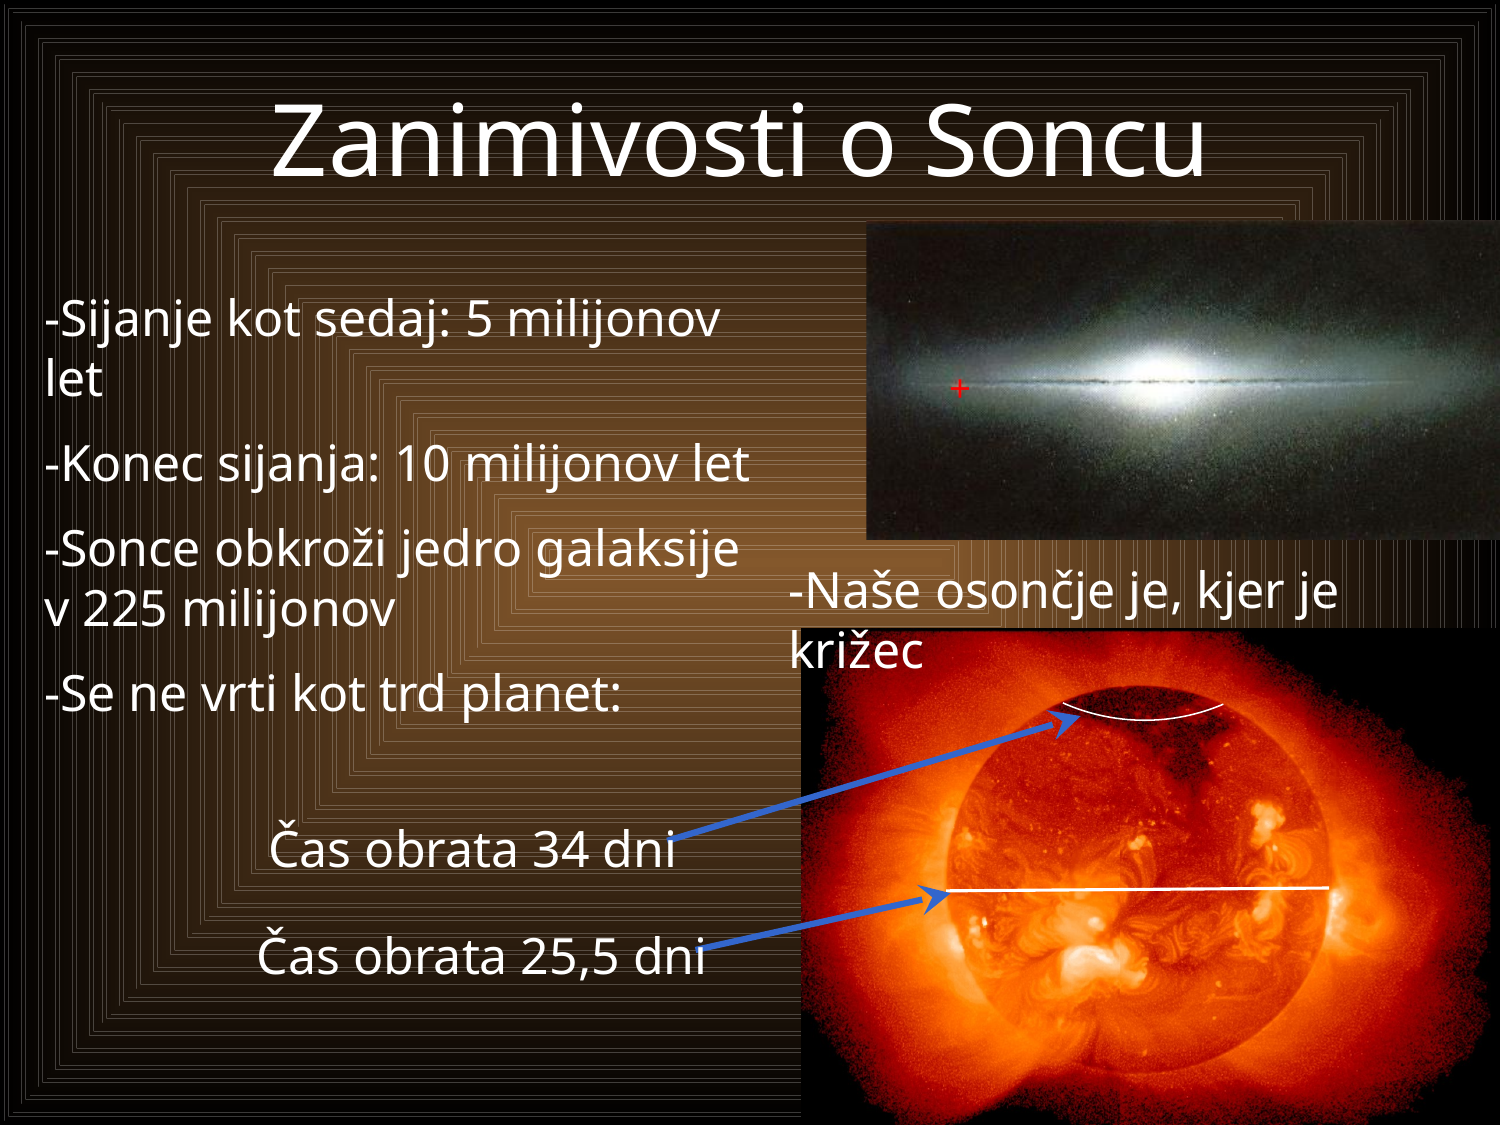

# Zanimivosti o Soncu
+
-Sijanje kot sedaj: 5 milijonov let
-Konec sijanja: 10 milijonov let
-Sonce obkroži jedro galaksije v 225 milijonov
-Se ne vrti kot trd planet:
-Naše osončje je, kjer je križec
Čas obrata 34 dni
Čas obrata 25,5 dni